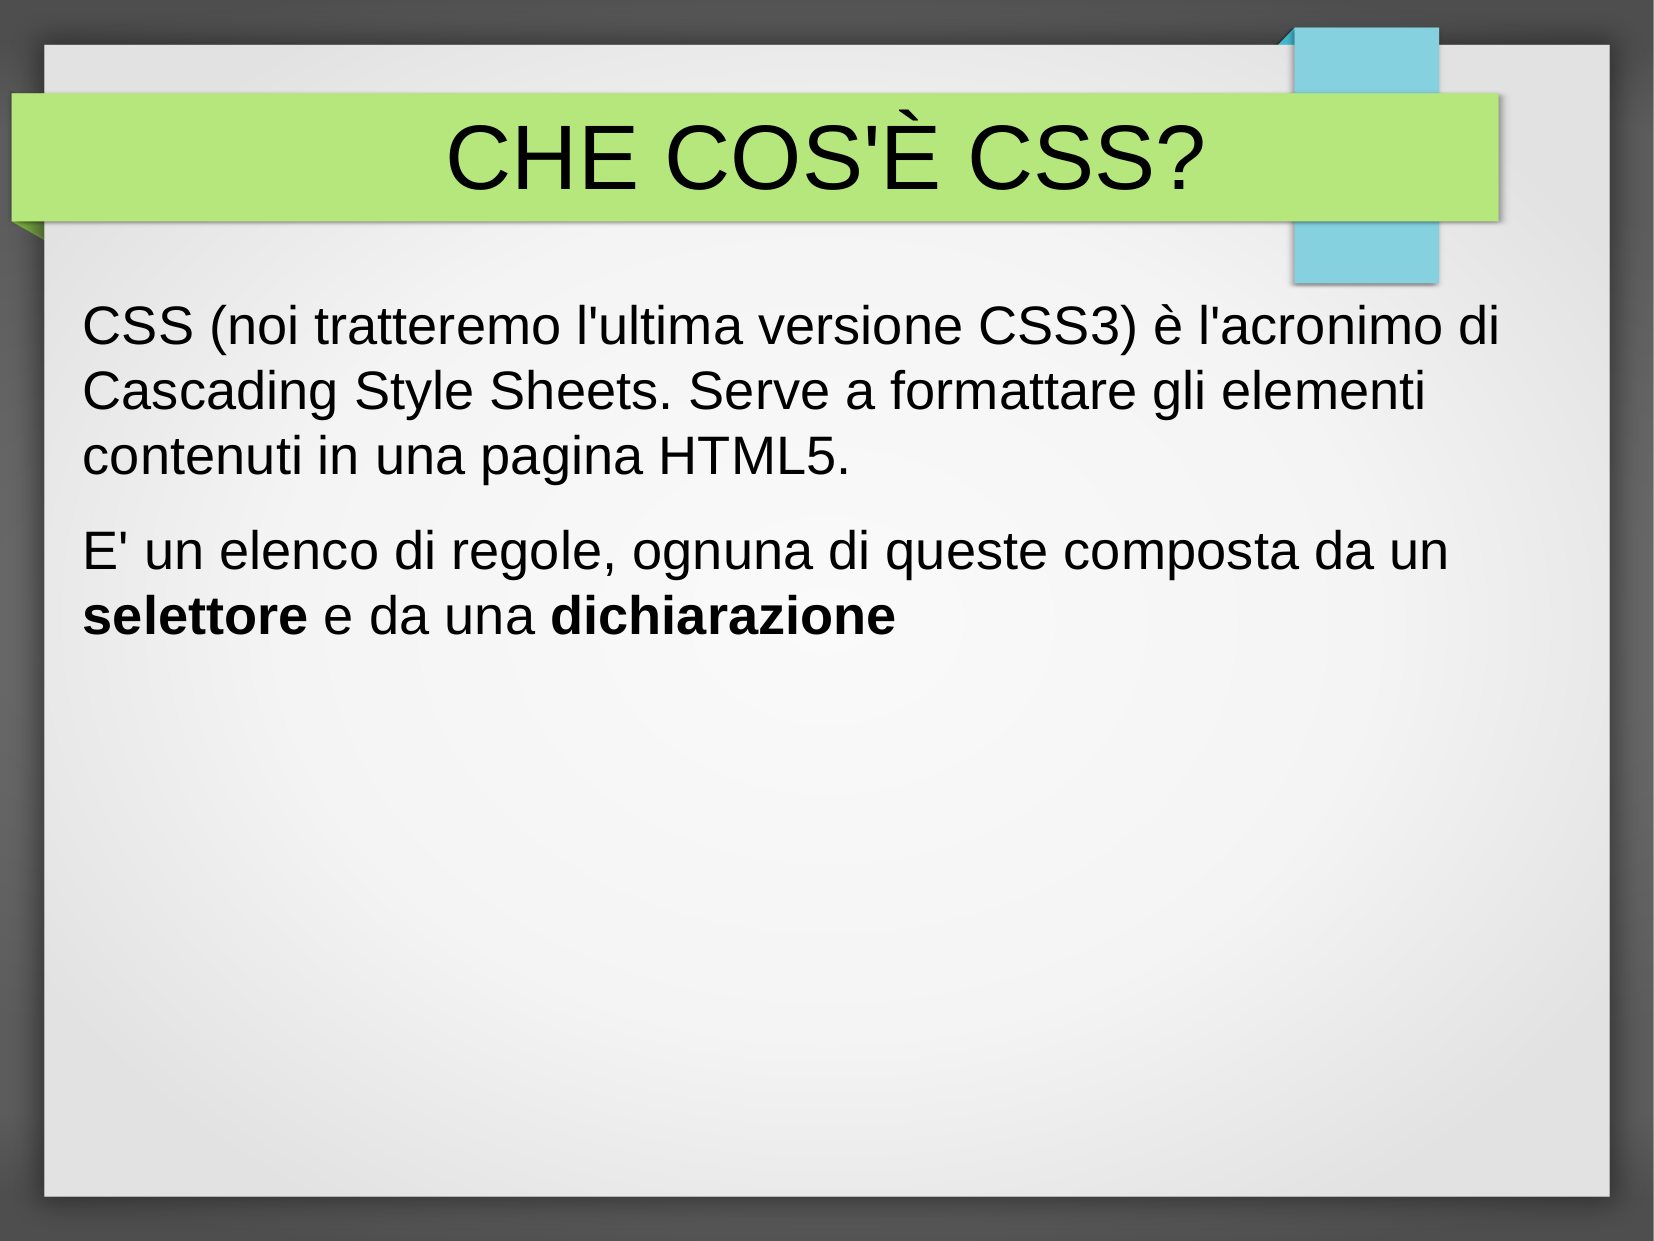

# CHE COS'È CSS?
CSS (noi tratteremo l'ultima versione CSS3) è l'acronimo di Cascading Style Sheets. Serve a formattare gli elementi contenuti in una pagina HTML5.
E' un elenco di regole, ognuna di queste composta da un selettore e da una dichiarazione